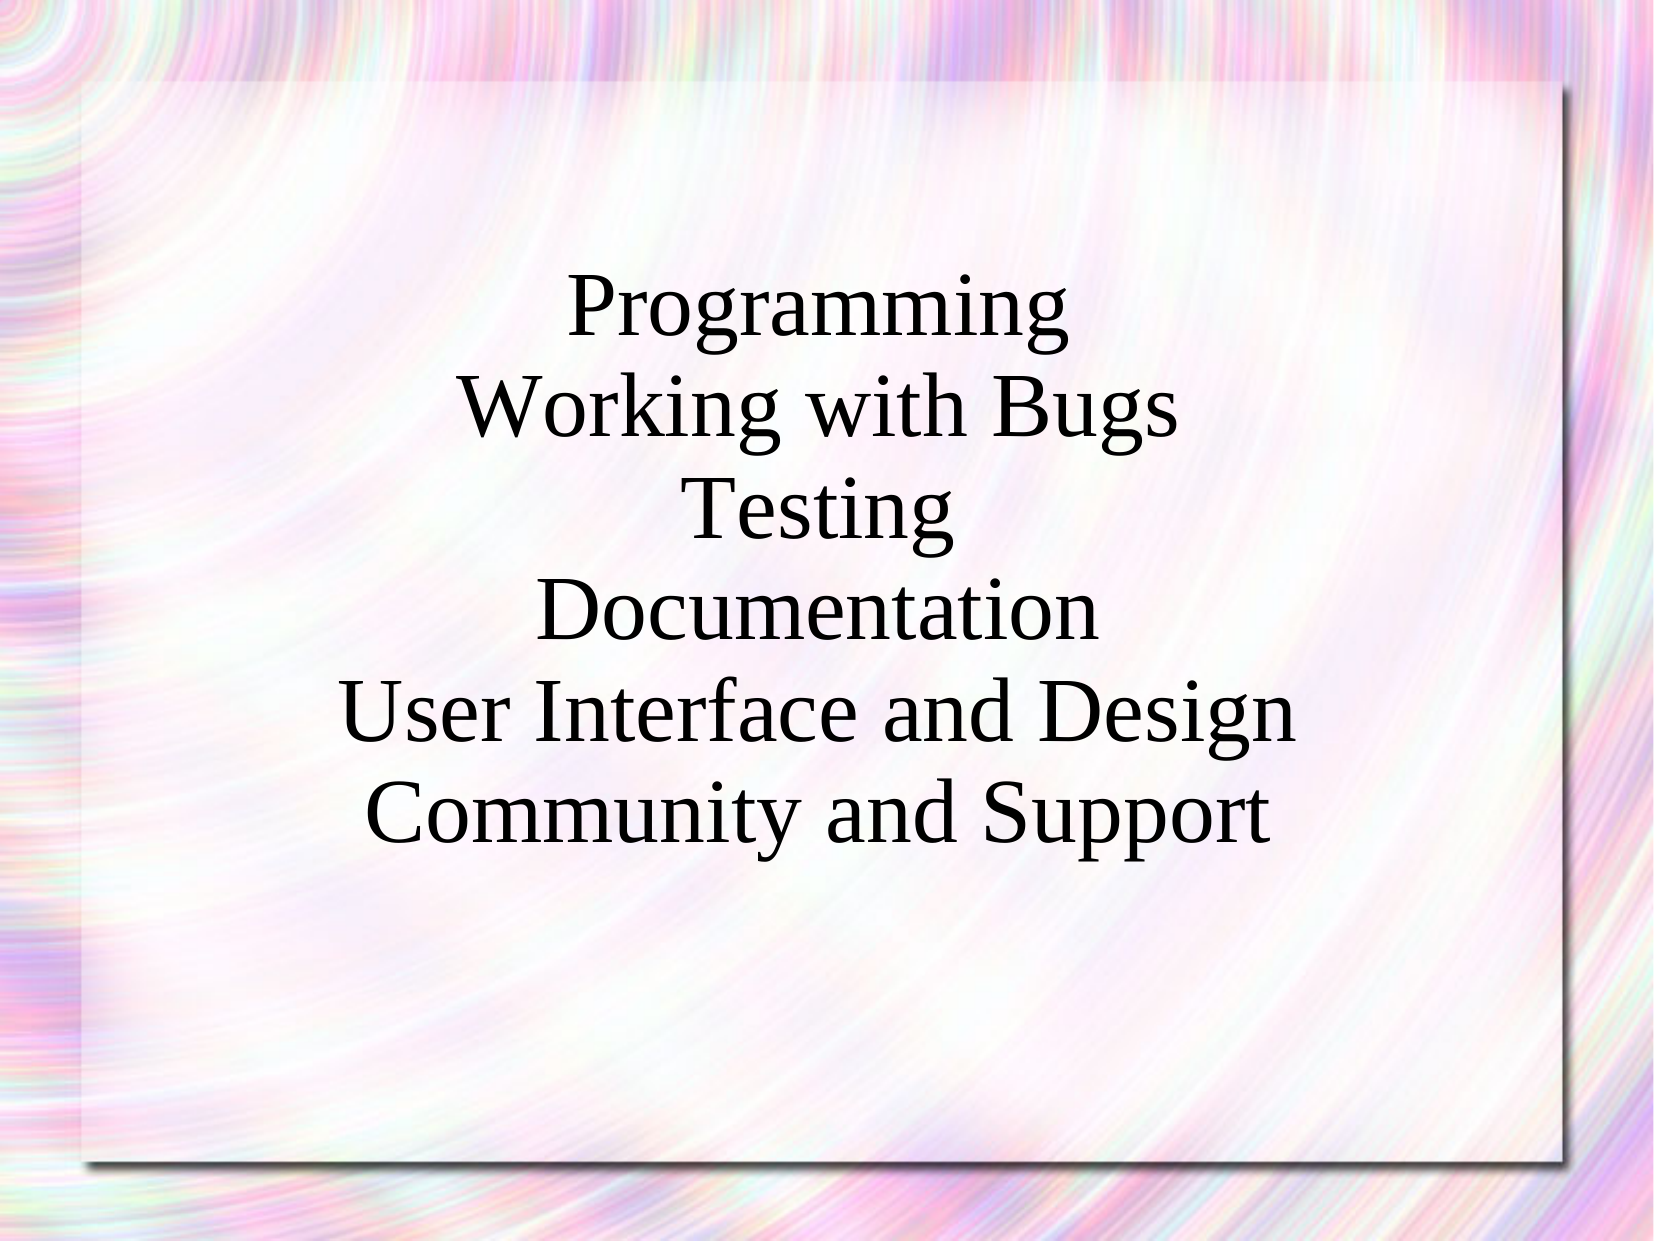

# Programming Working with Bugs Testing Documentation User Interface and Design Community and Support